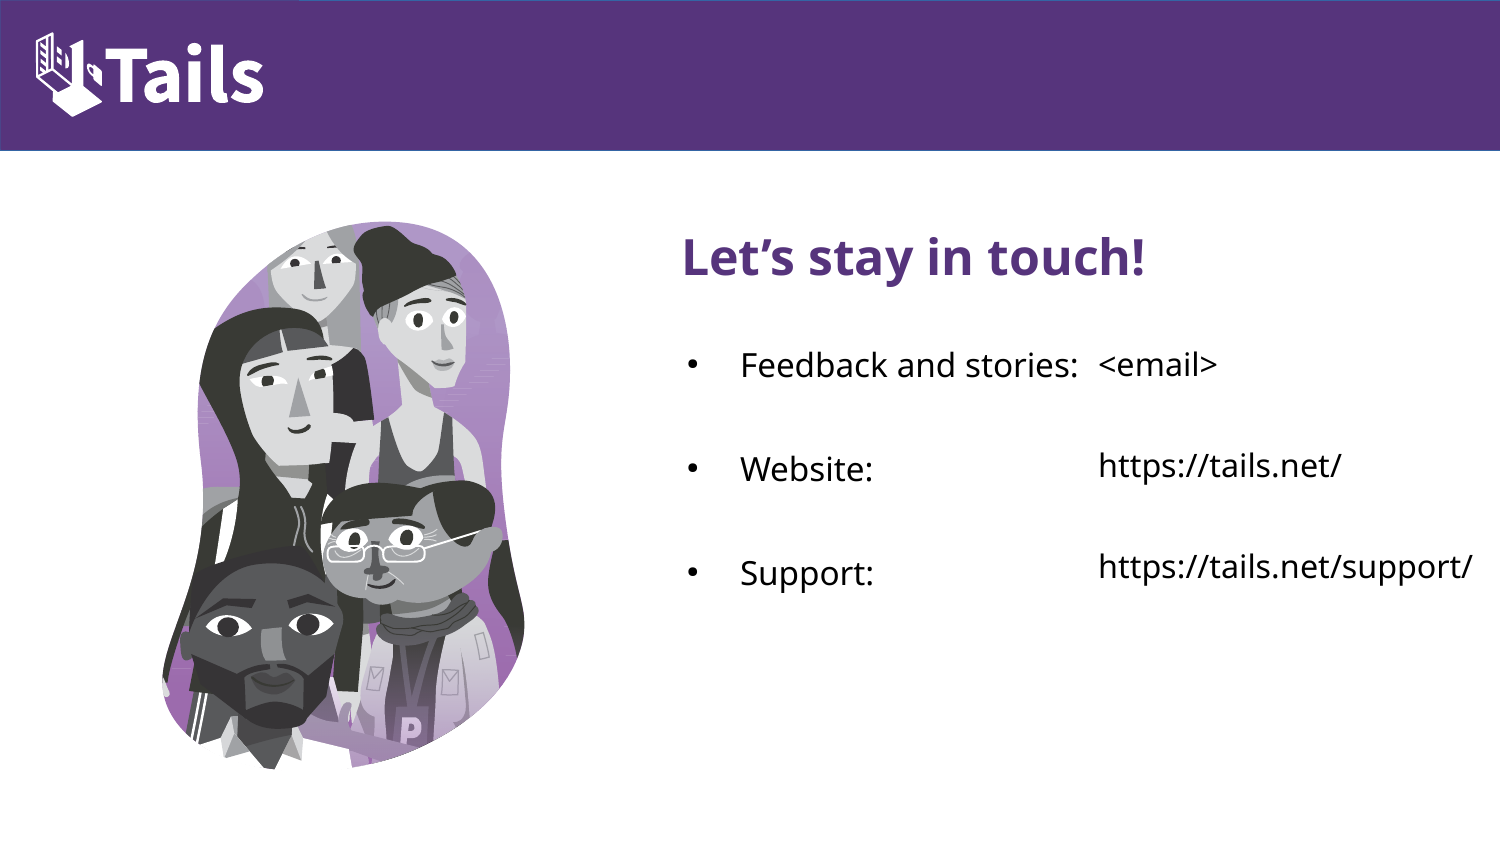

# Let’s stay in touch!
Feedback and stories:
Website:
Support:
<email>
https://tails.net/
https://tails.net/support/